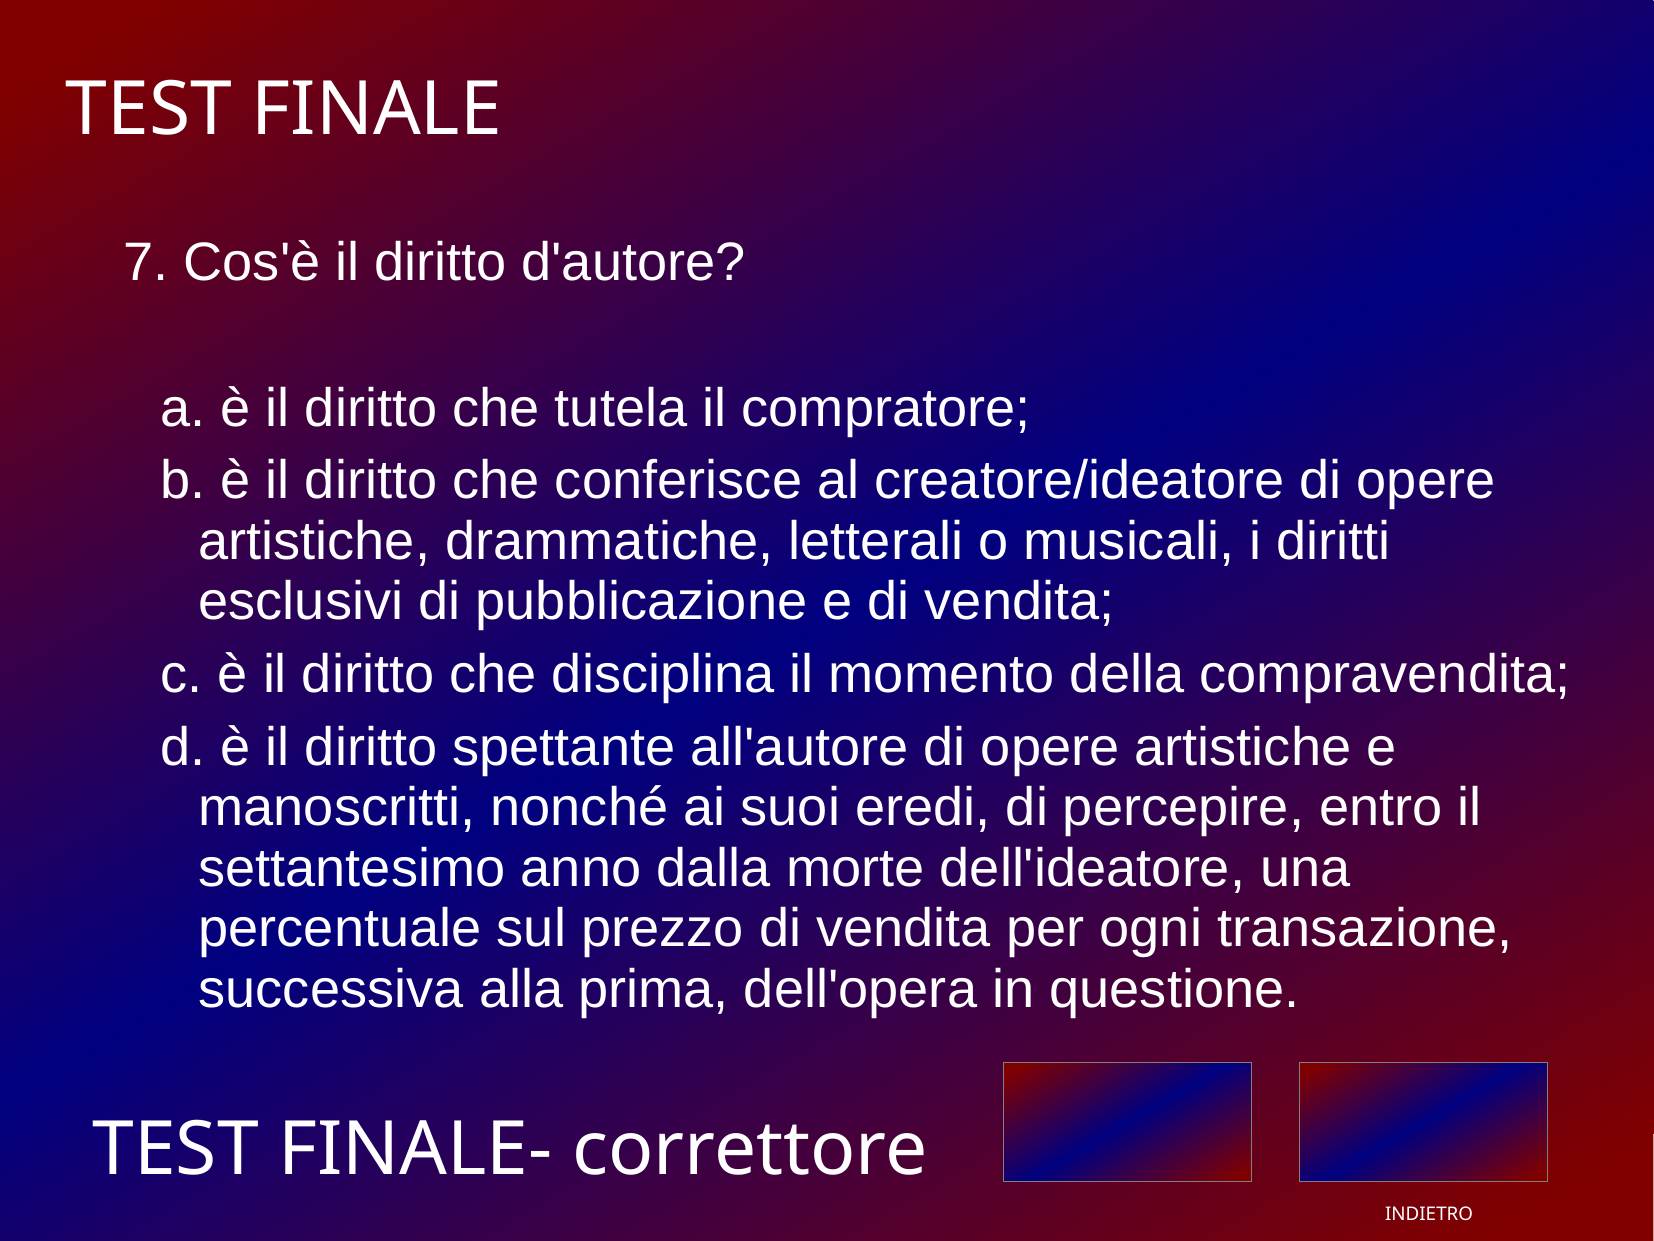

TEST FINALE
7. Cos'è il diritto d'autore?
a. è il diritto che tutela il compratore;
b. è il diritto che conferisce al creatore/ideatore di opere artistiche, drammatiche, letterali o musicali, i diritti esclusivi di pubblicazione e di vendita;
c. è il diritto che disciplina il momento della compravendita;
d. è il diritto spettante all'autore di opere artistiche e manoscritti, nonché ai suoi eredi, di percepire, entro il settantesimo anno dalla morte dell'ideatore, una percentuale sul prezzo di vendita per ogni transazione, successiva alla prima, dell'opera in questione.
TEST FINALE- correttore
INDIETRO